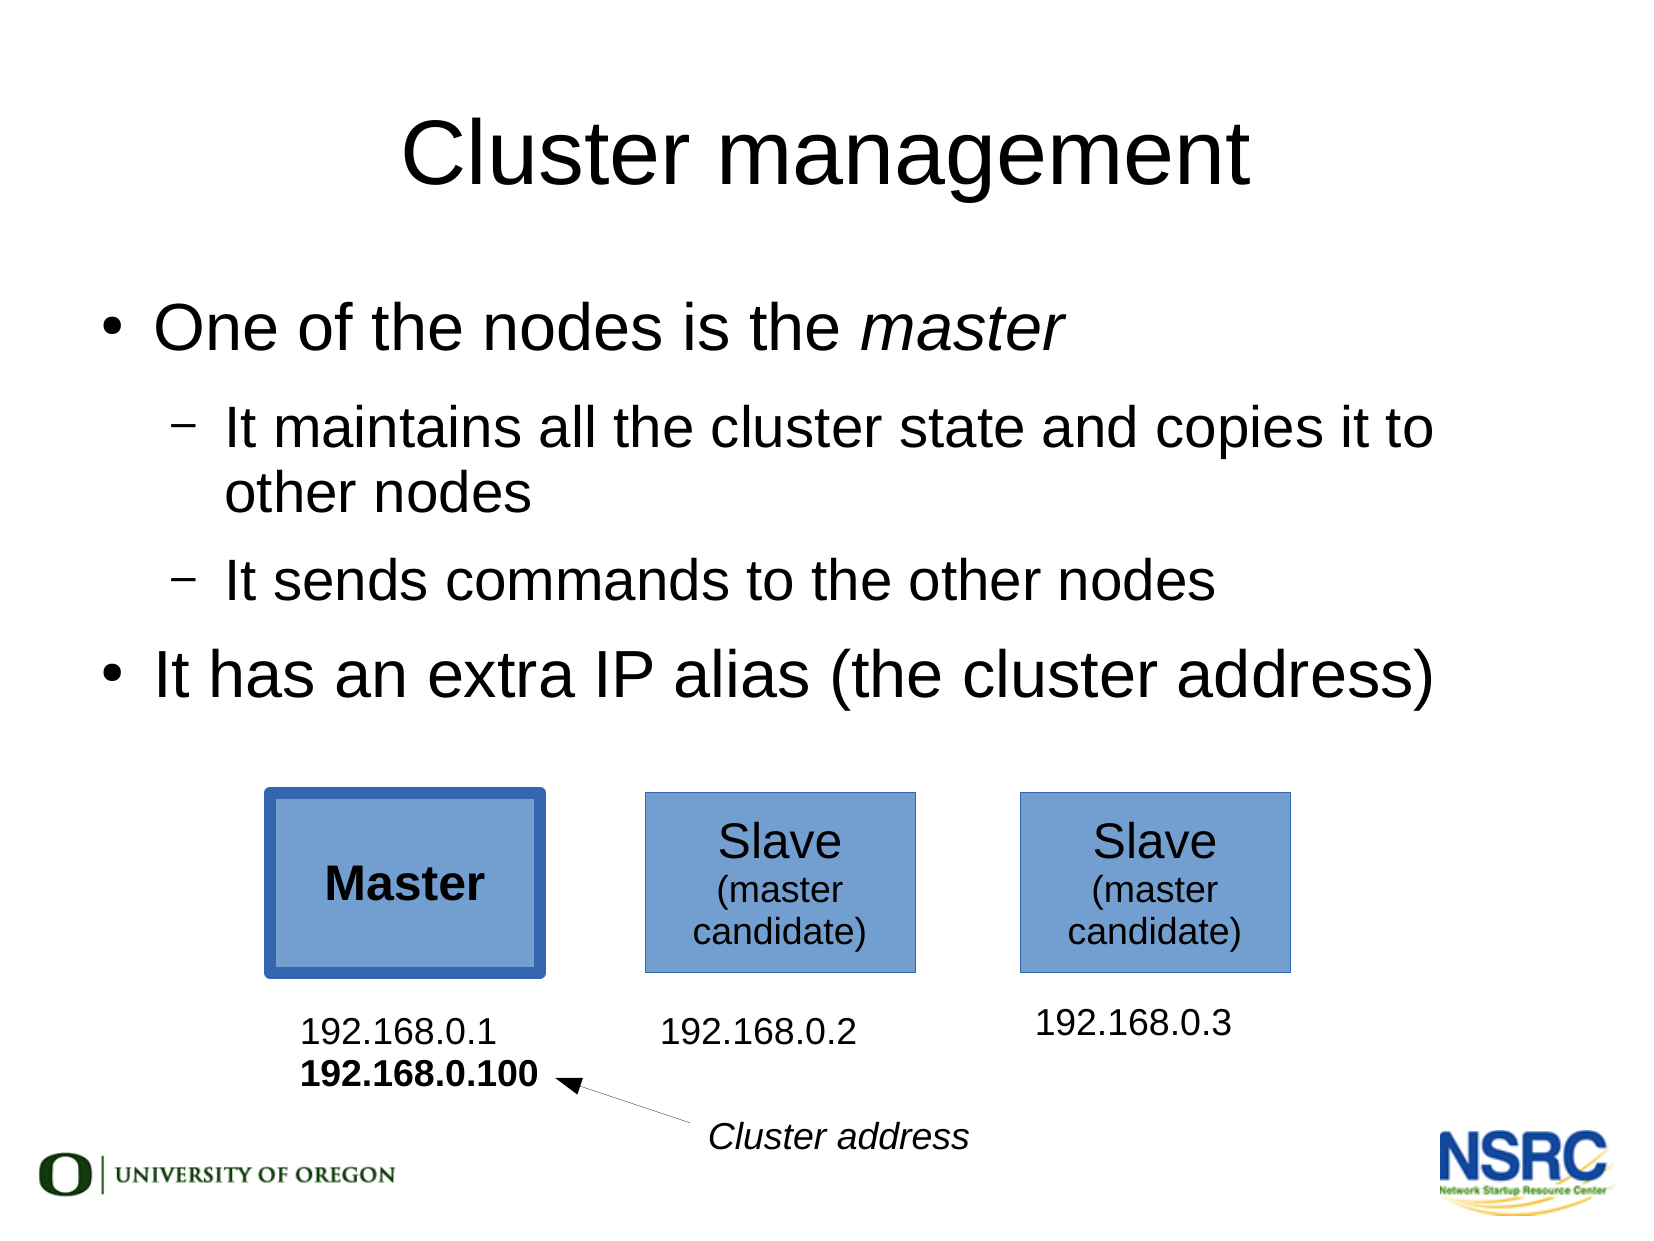

# Cluster management
One of the nodes is the master
It maintains all the cluster state and copies it to other nodes
It sends commands to the other nodes
It has an extra IP alias (the cluster address)
Master
Slave
(master
candidate)
Slave
(master
candidate)
192.168.0.3
192.168.0.1
192.168.0.100
192.168.0.2
Cluster address